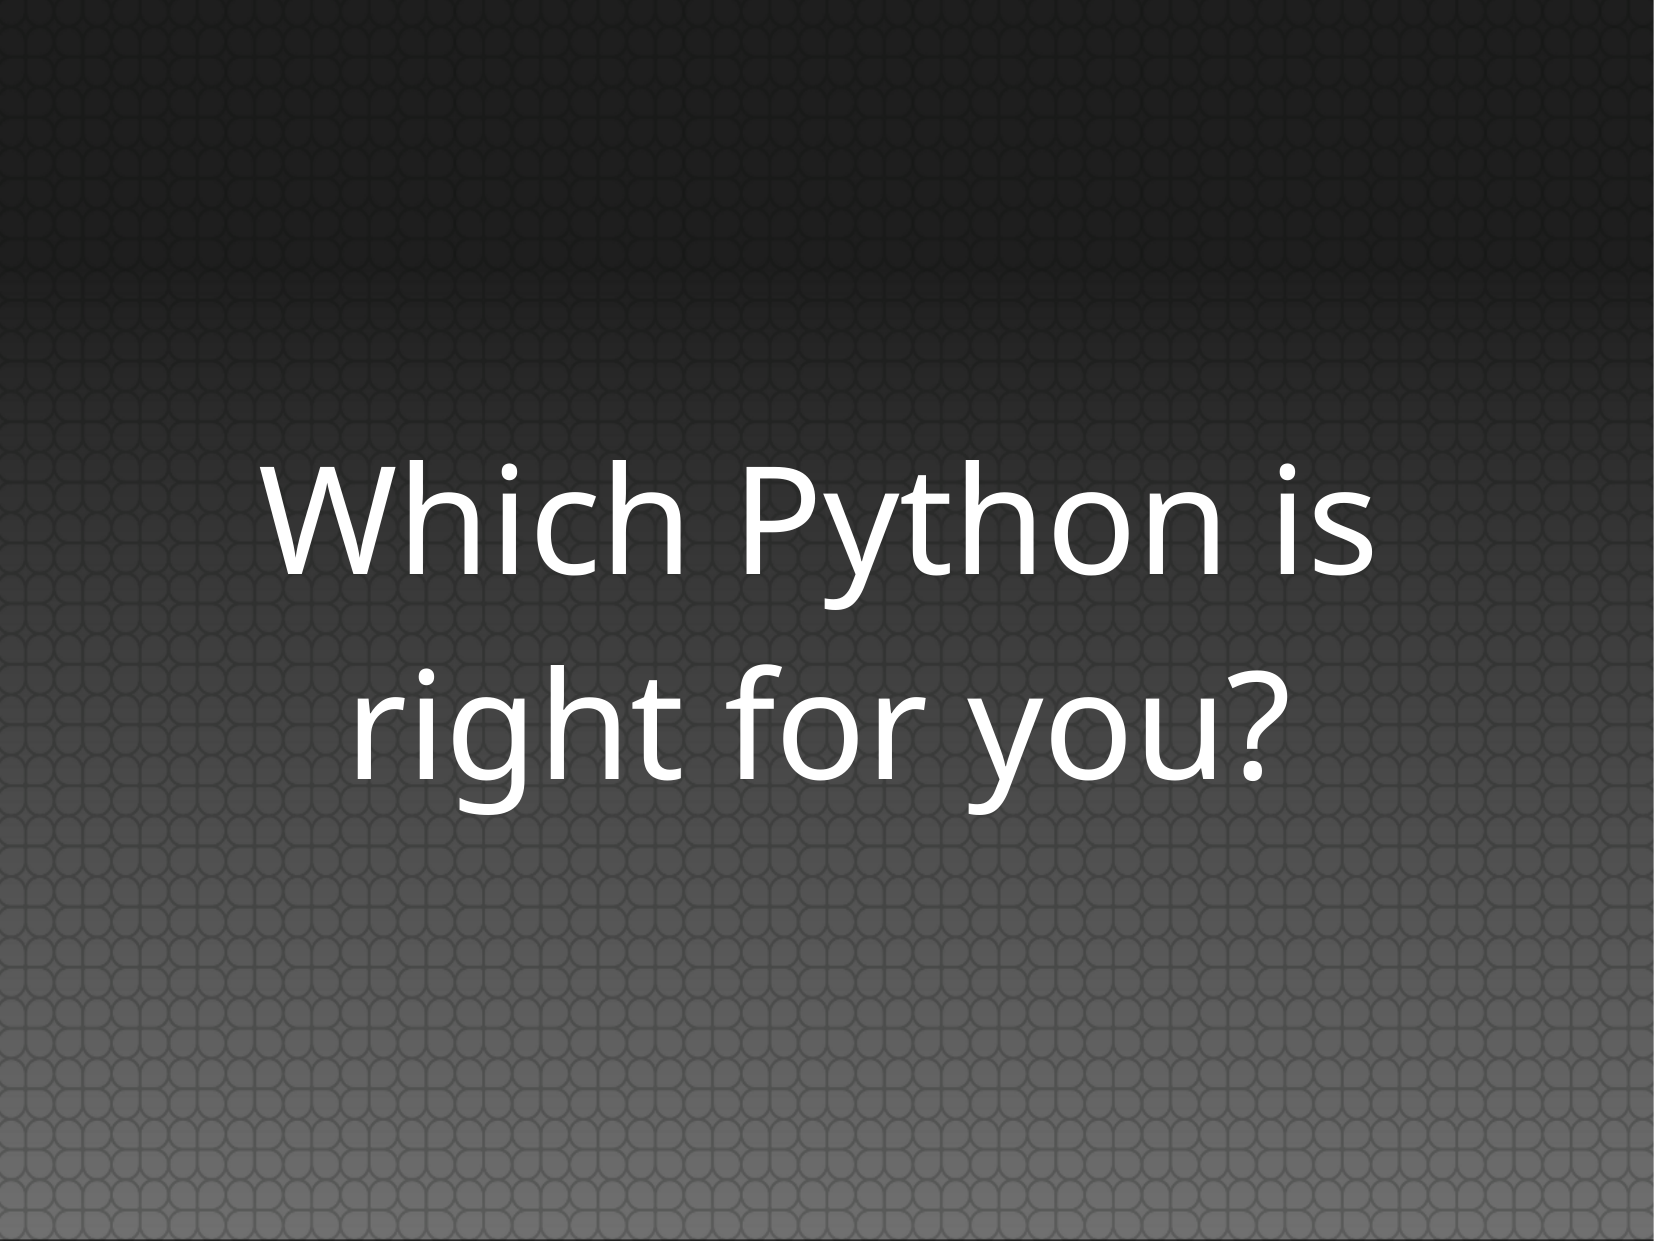

# Which Python is right for you?